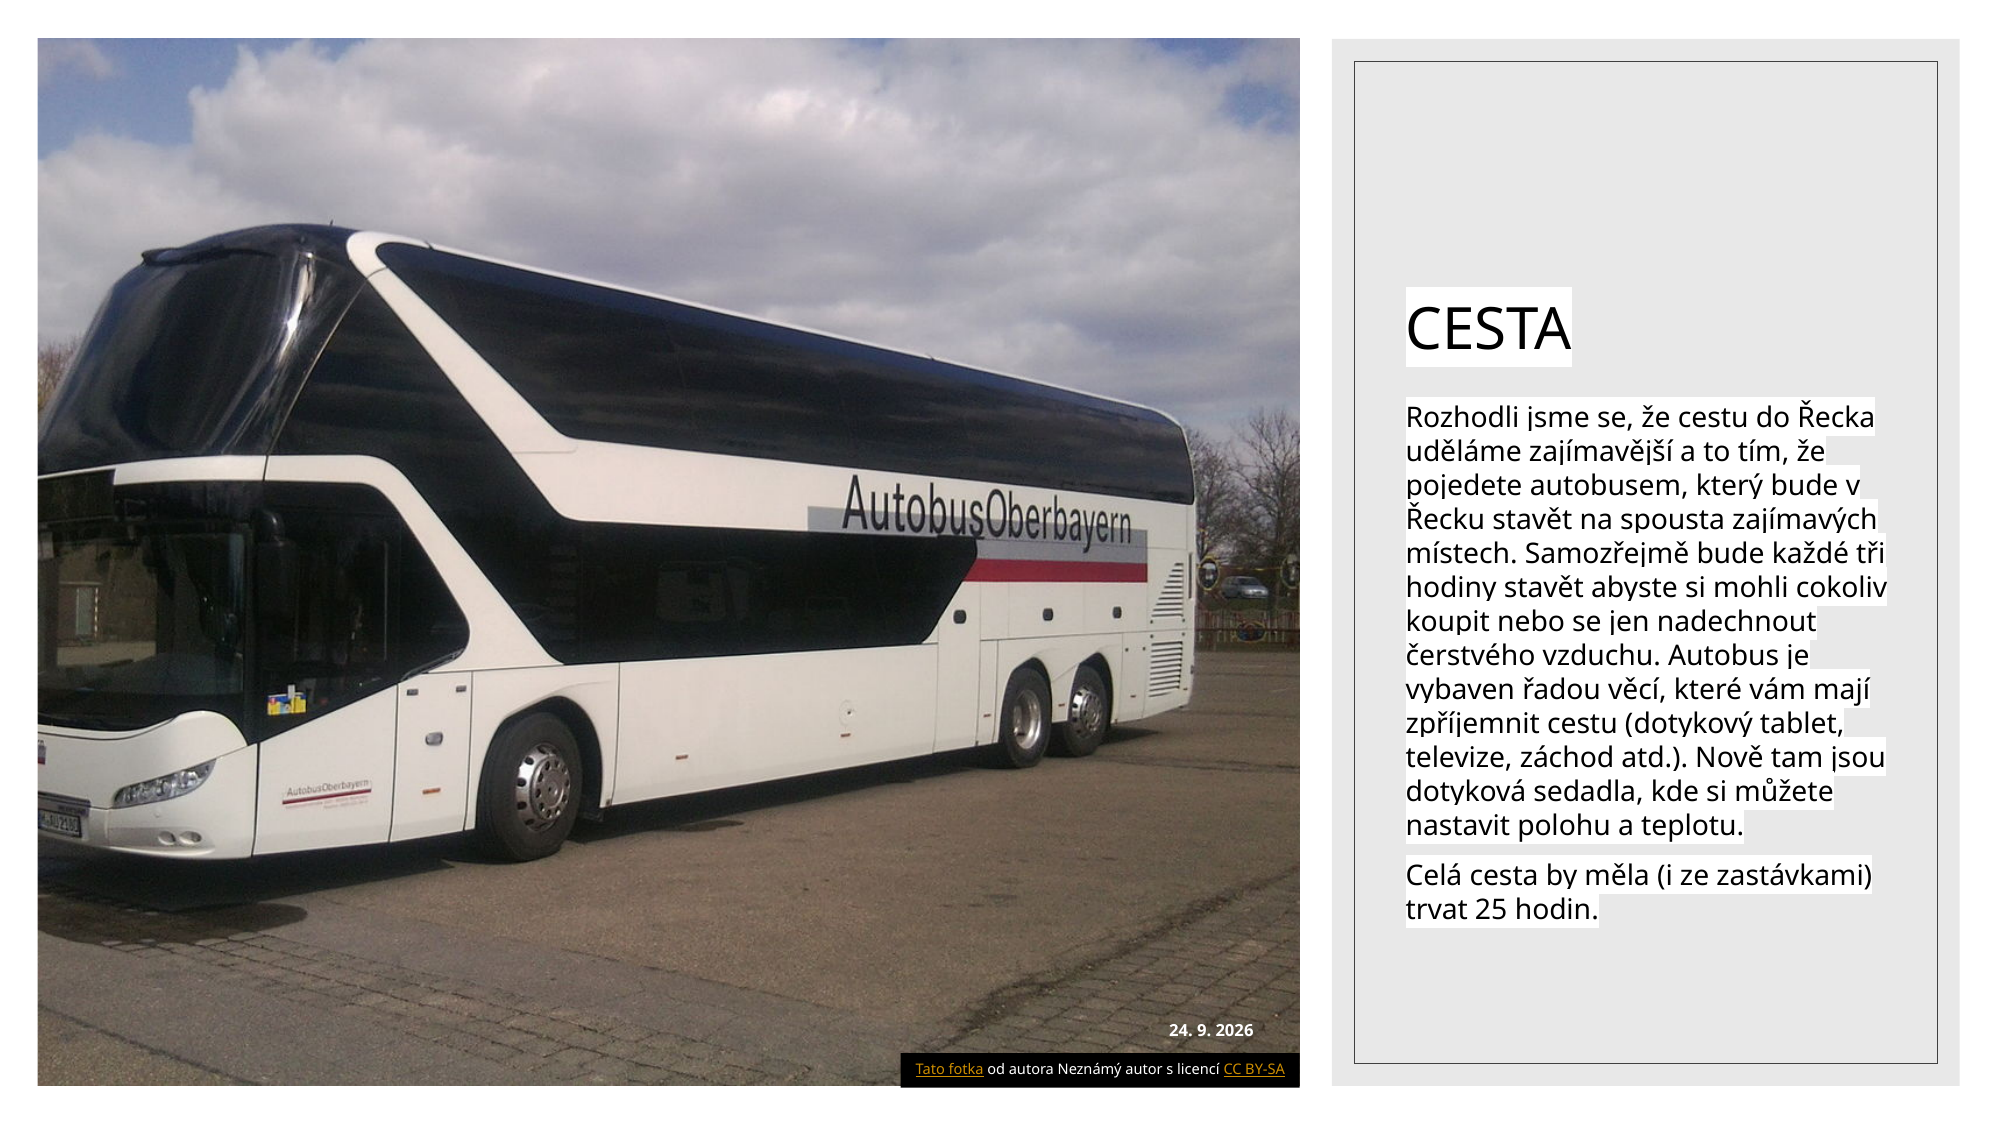

# CESTA
Rozhodli jsme se, že cestu do Řecka uděláme zajímavější a to tím, že pojedete autobusem, který bude v Řecku stavět na spousta zajímavých místech. Samozřejmě bude každé tři hodiny stavět abyste si mohli cokoliv koupit nebo se jen nadechnout čerstvého vzduchu. Autobus je vybaven řadou věcí, které vám mají zpříjemnit cestu (dotykový tablet, televize, záchod atd.). Nově tam jsou dotyková sedadla, kde si můžete nastavit polohu a teplotu.
Celá cesta by měla (i ze zastávkami) trvat 25 hodin.
Tato fotka od autora Neznámý autor s licencí CC BY-SA